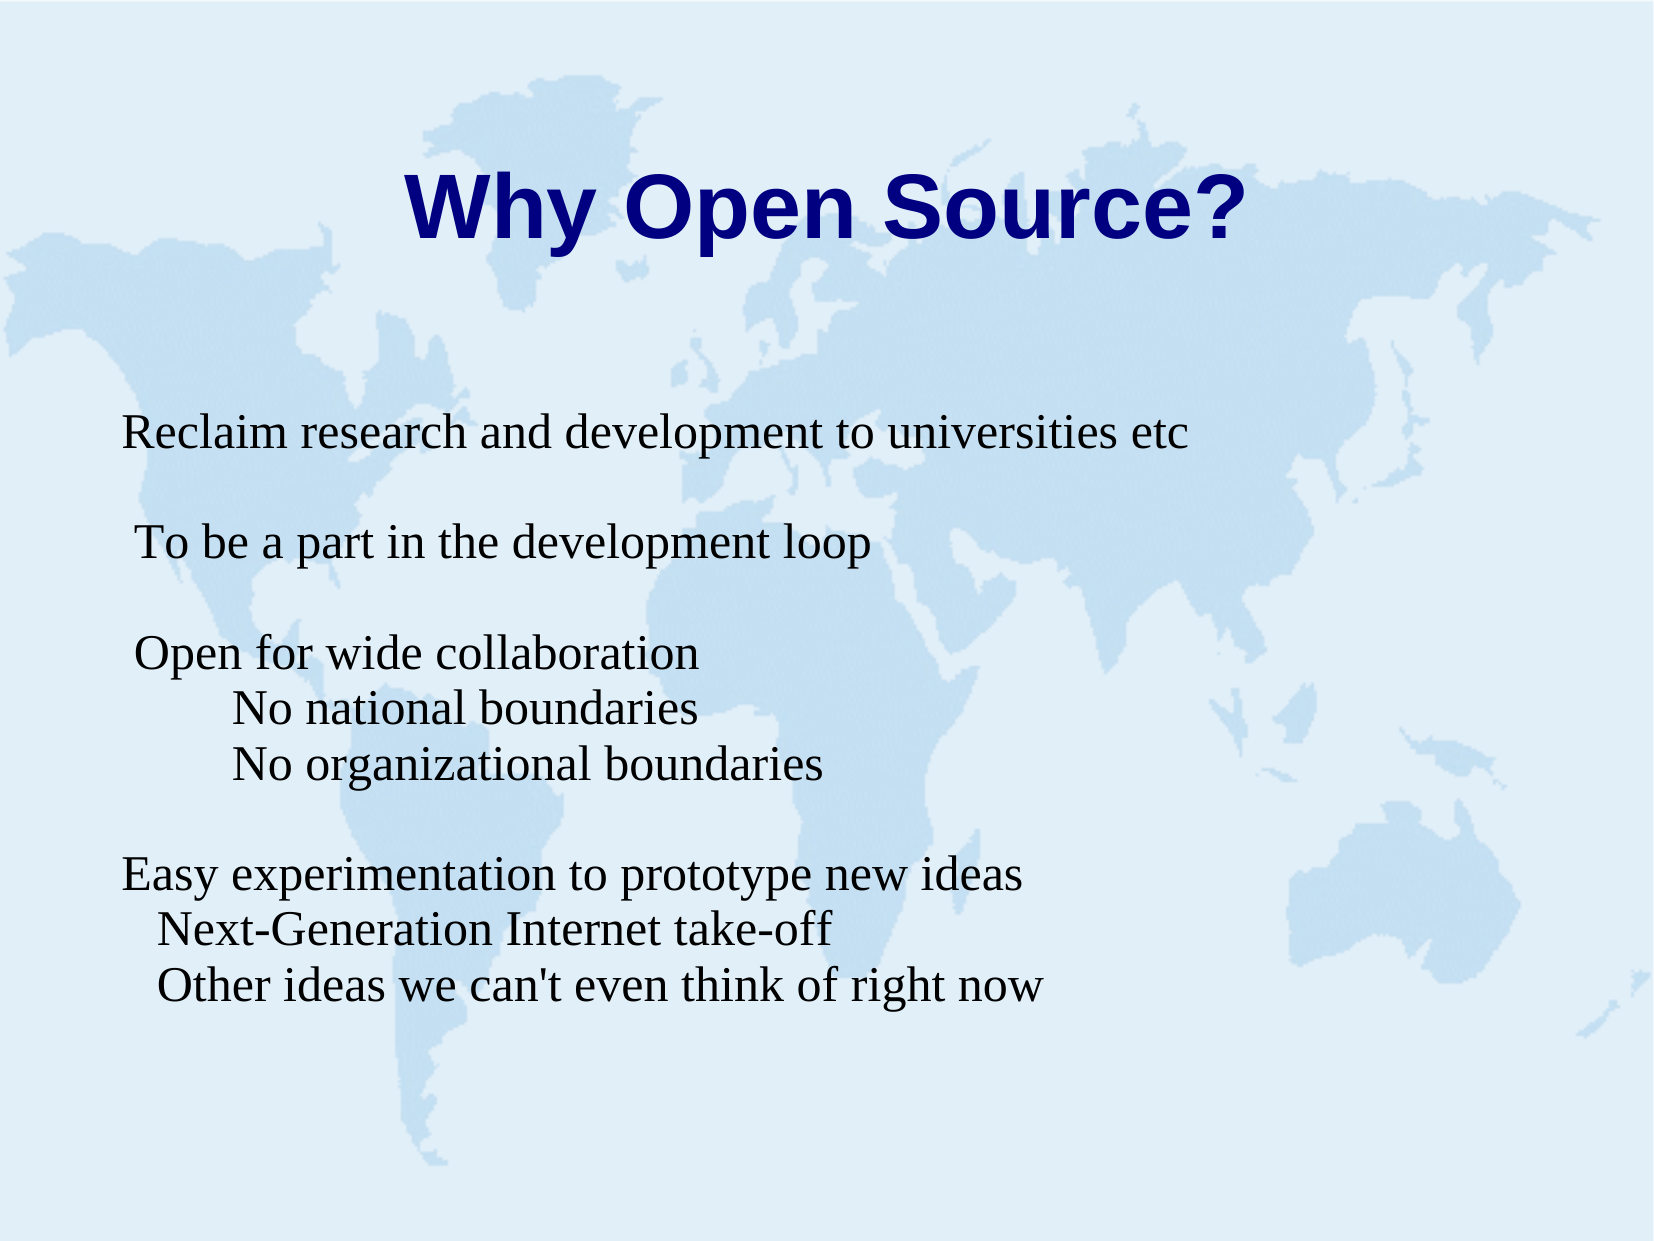

# Why Open Source?
Reclaim research and development to universities etc
 To be a part in the development loop
 Open for wide collaboration
	No national boundaries
	No organizational boundaries
Easy experimentation to prototype new ideas
Next-Generation Internet take-off
Other ideas we can't even think of right now